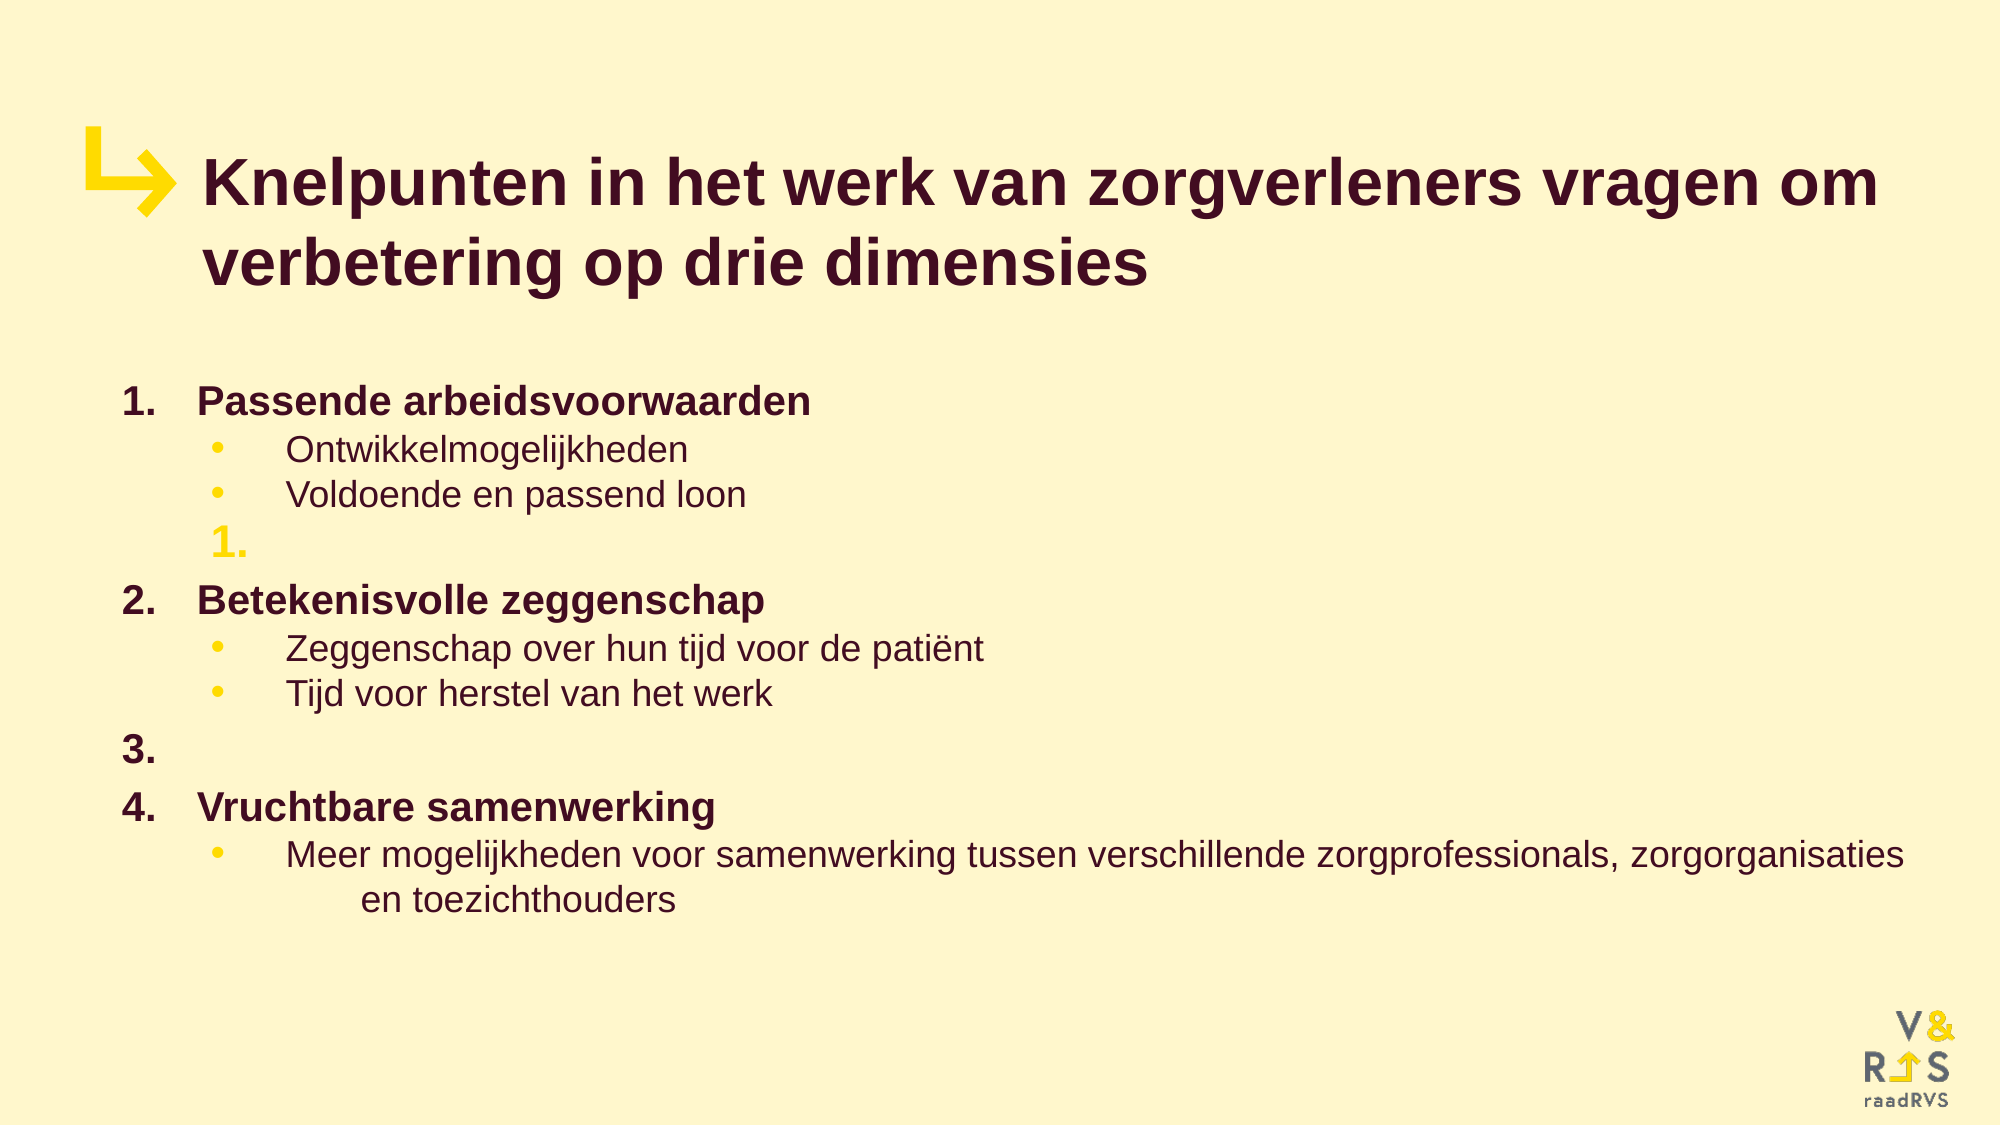

# Knelpunten in het werk van zorgverleners vragen om verbetering op drie dimensies
Passende arbeidsvoorwaarden
Ontwikkelmogelijkheden
Voldoende en passend loon
Betekenisvolle zeggenschap
Zeggenschap over hun tijd voor de patiënt
Tijd voor herstel van het werk
Vruchtbare samenwerking
Meer mogelijkheden voor samenwerking tussen verschillende zorgprofessionals, zorgorganisaties en toezichthouders